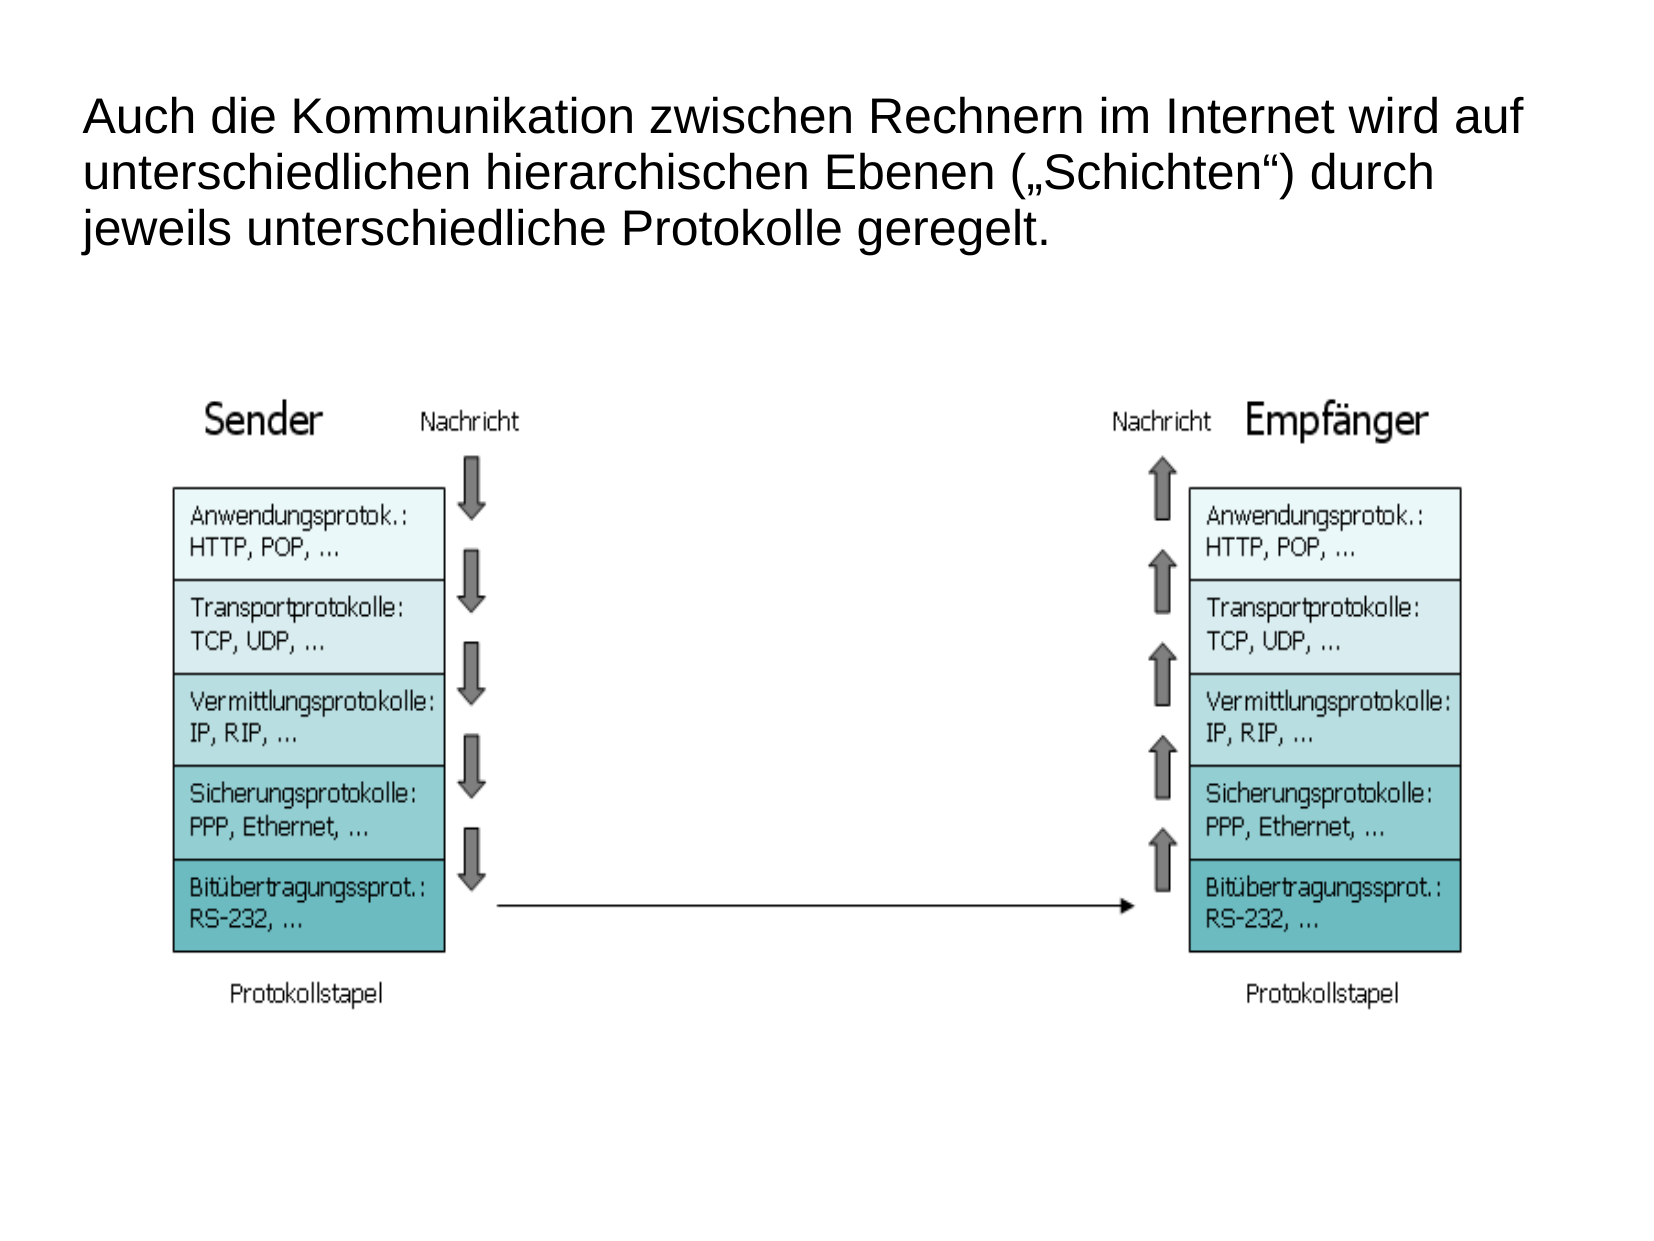

# Auch die Kommunikation zwischen Rechnern im Internet wird auf unterschiedlichen hierarchischen Ebenen („Schichten“) durch jeweils unterschiedliche Protokolle geregelt.